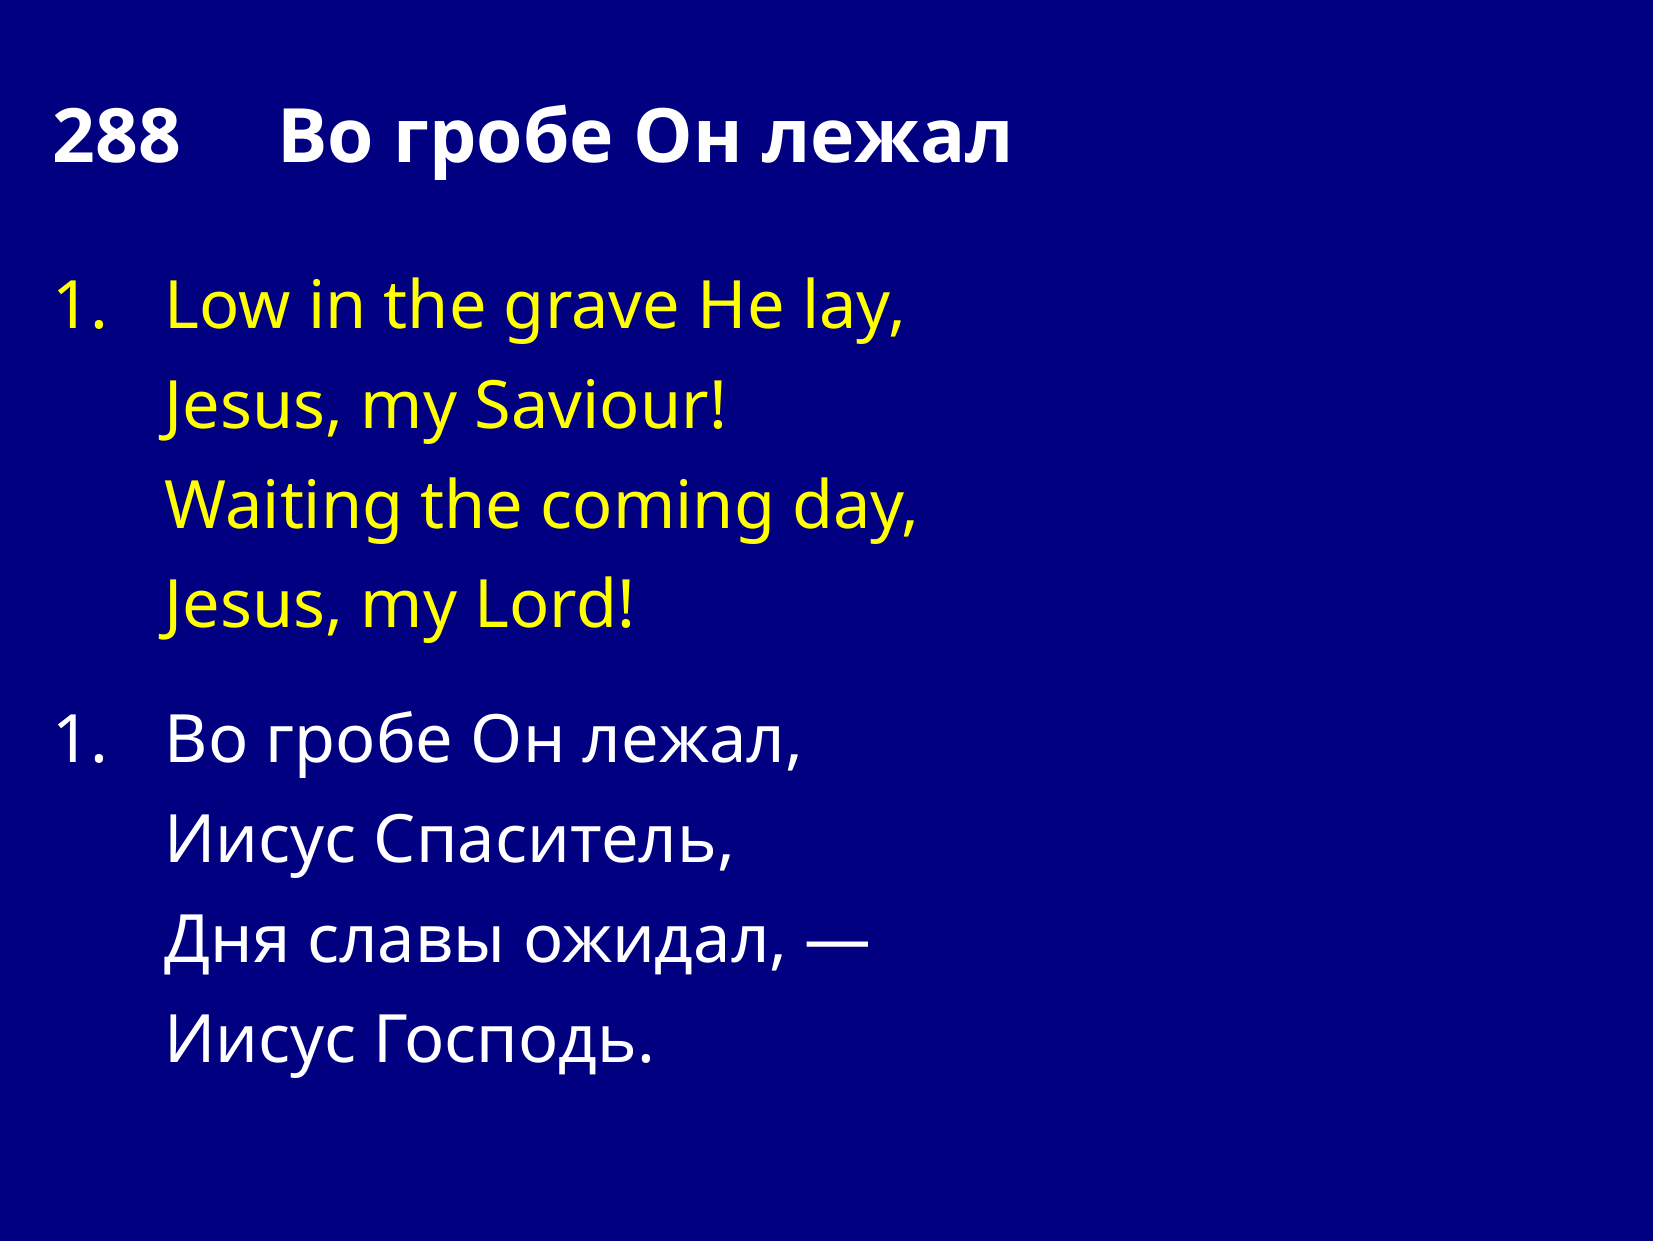

288	Во гробе Он лежал
1.	Low in the grave He lay,
	Jesus, my Saviour!
	Waiting the coming day,
	Jesus, my Lord!
1.	Во гробе Он лежал,
	Иисус Спаситель,
	Дня славы ожидал, —
	Иисус Господь.